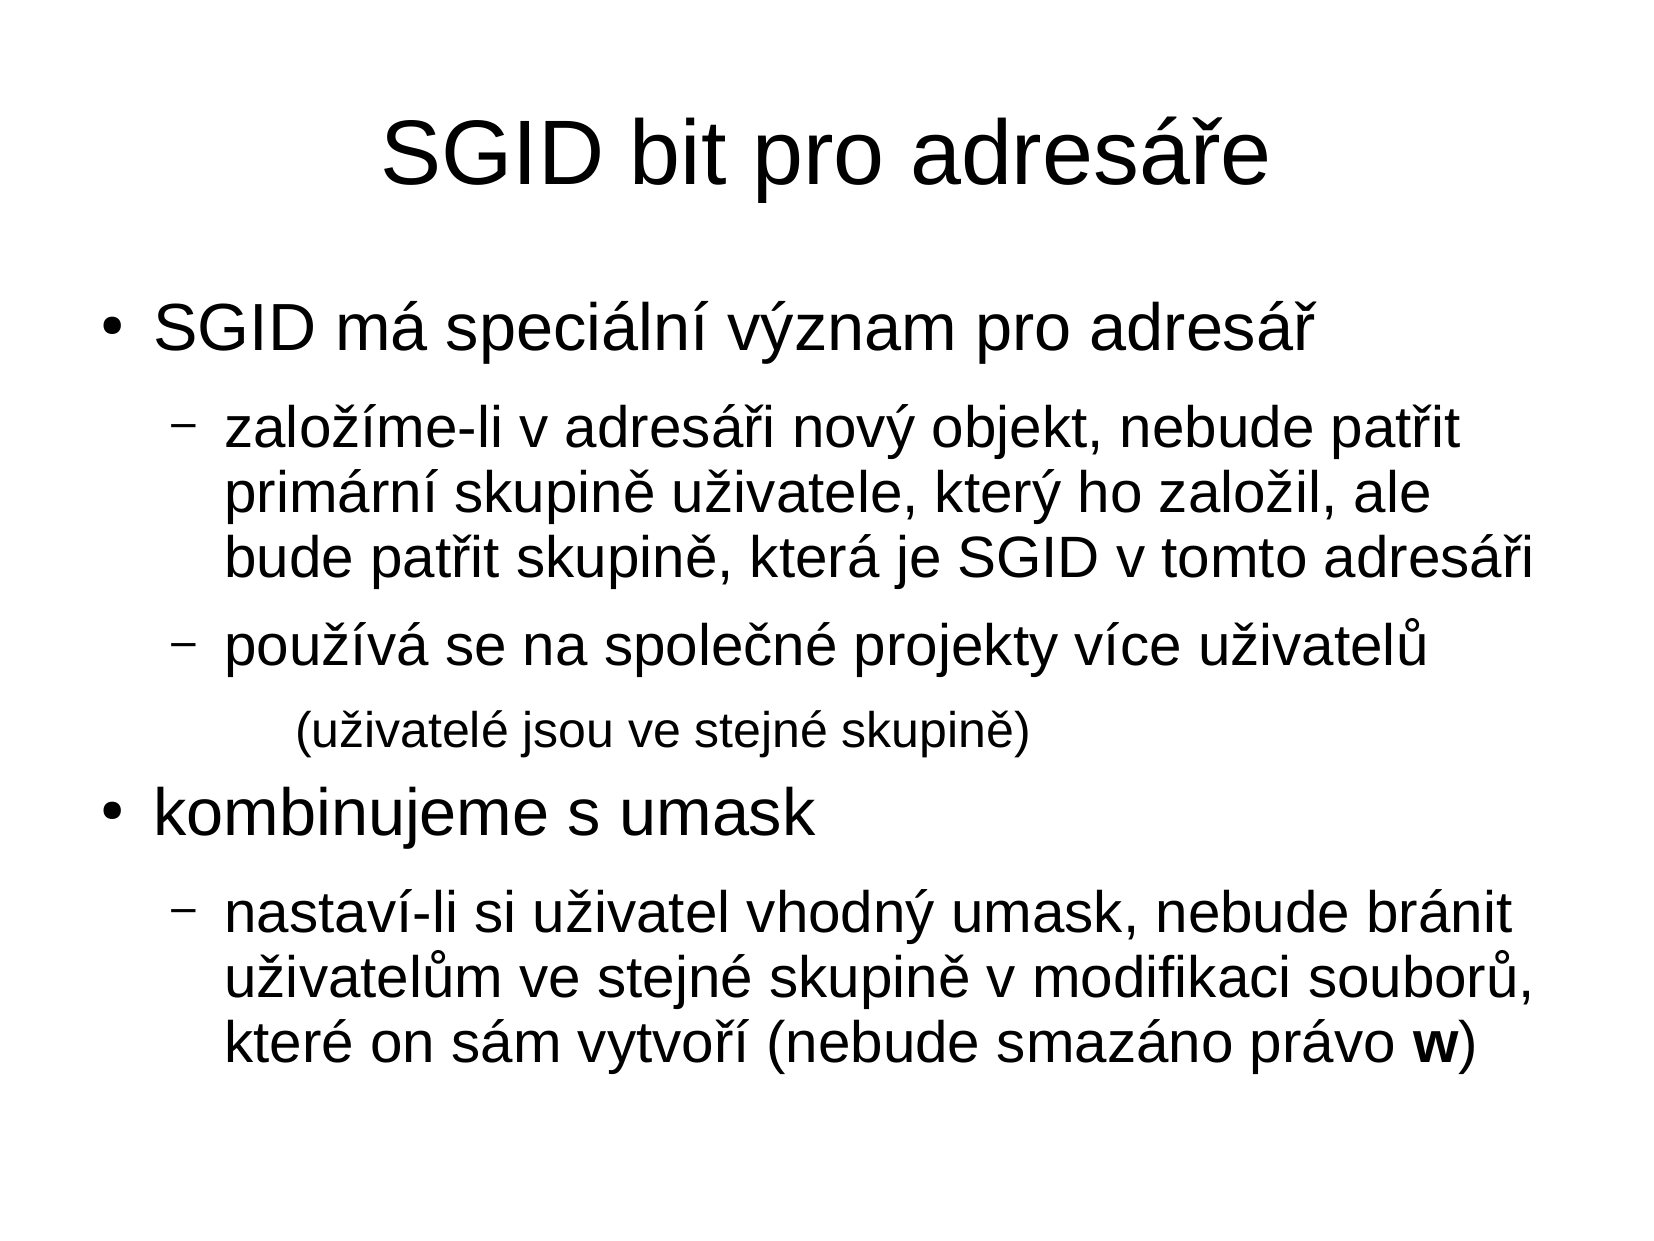

# SGID bit pro adresáře
SGID má speciální význam pro adresář
založíme-li v adresáři nový objekt, nebude patřit primární skupině uživatele, který ho založil, ale bude patřit skupině, která je SGID v tomto adresáři
používá se na společné projekty více uživatelů
(uživatelé jsou ve stejné skupině)
kombinujeme s umask
nastaví-li si uživatel vhodný umask, nebude bránit uživatelům ve stejné skupině v modifikaci souborů, které on sám vytvoří (nebude smazáno právo w)